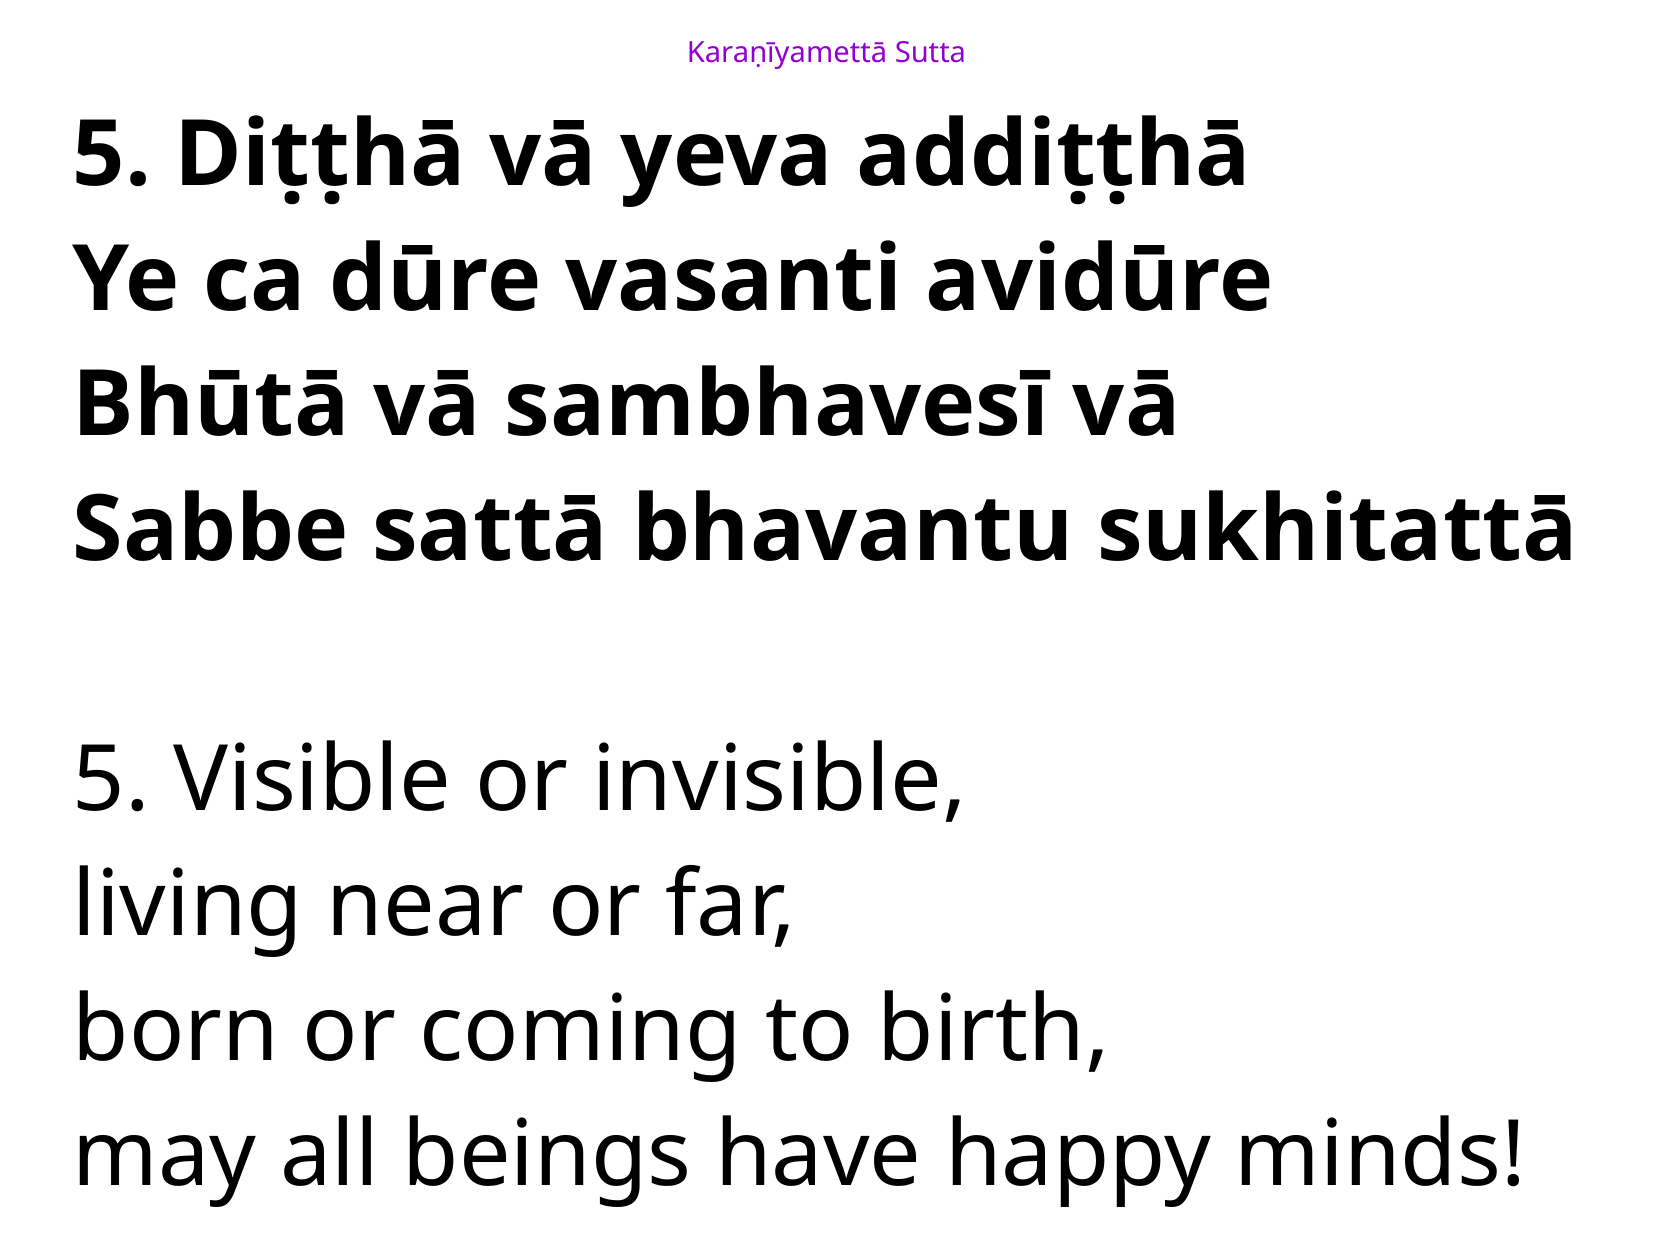

# Karaṇīyamettā Sutta
5. Diṭṭhā vā yeva addiṭṭhā
Ye ca dūre vasanti avidūre
Bhūtā vā sambhavesī vā
Sabbe sattā bhavantu sukhitattā
5. Visible or invisible,
living near or far,
born or coming to birth,
may all beings have happy minds!